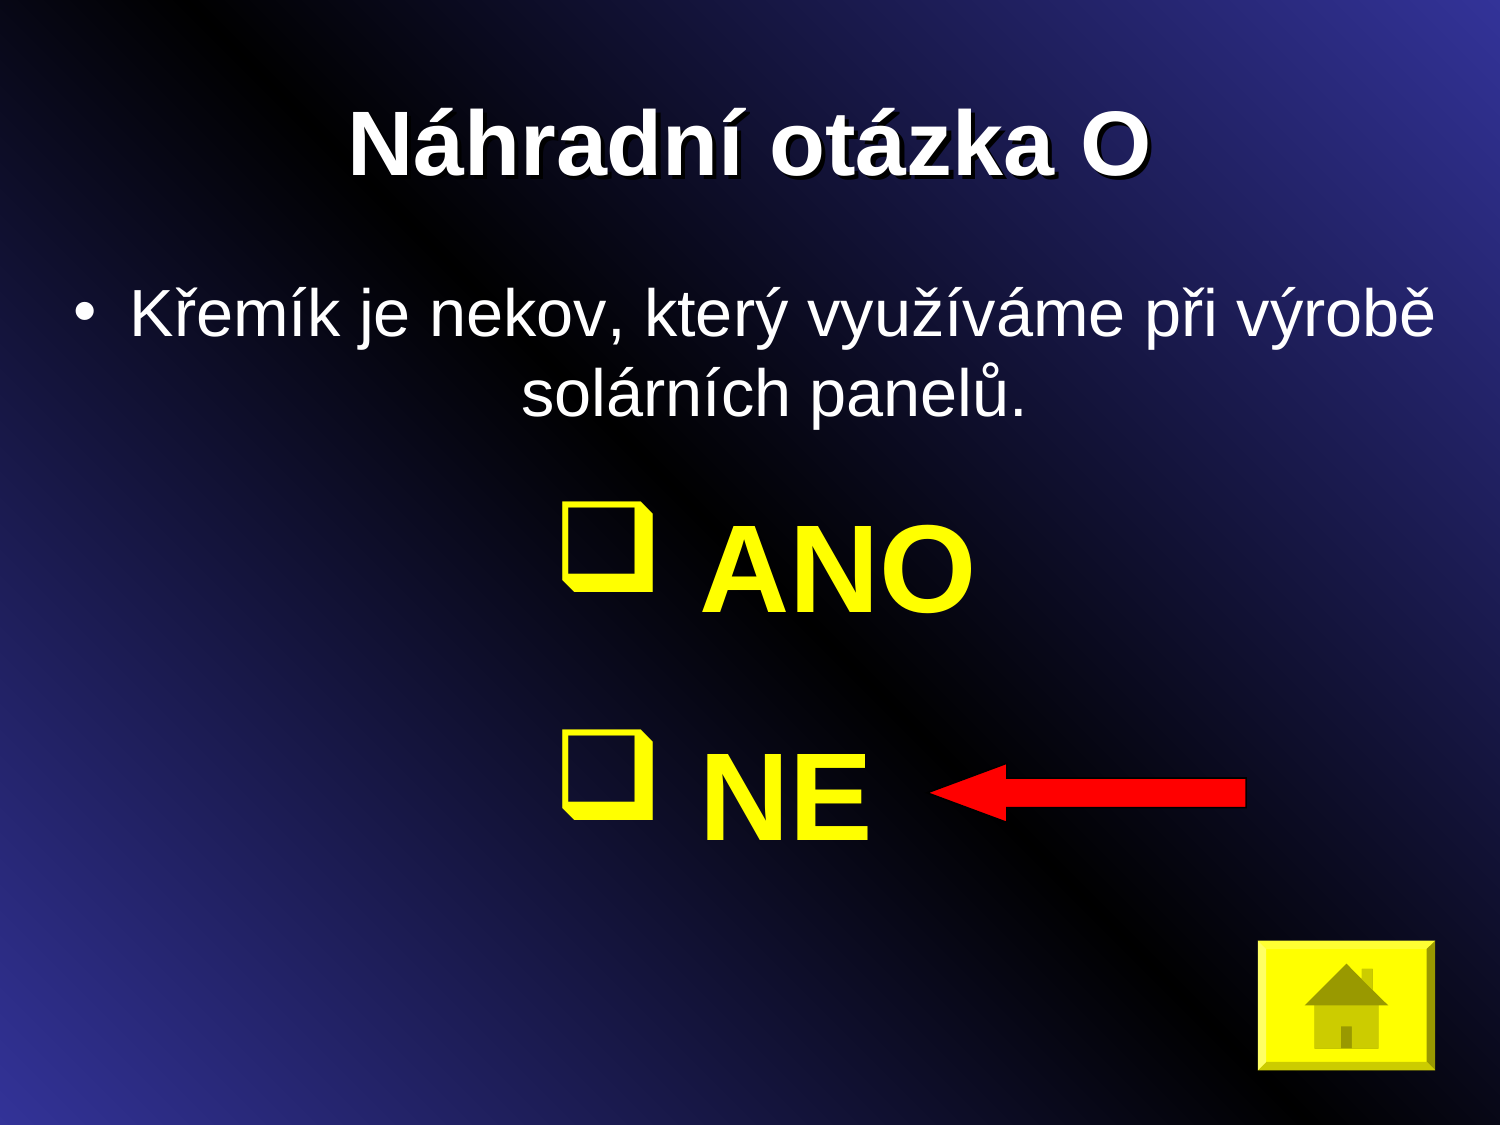

# Náhradní otázka O
Křemík je nekov, který využíváme při výrobě solárních panelů.
 ANO
 NE